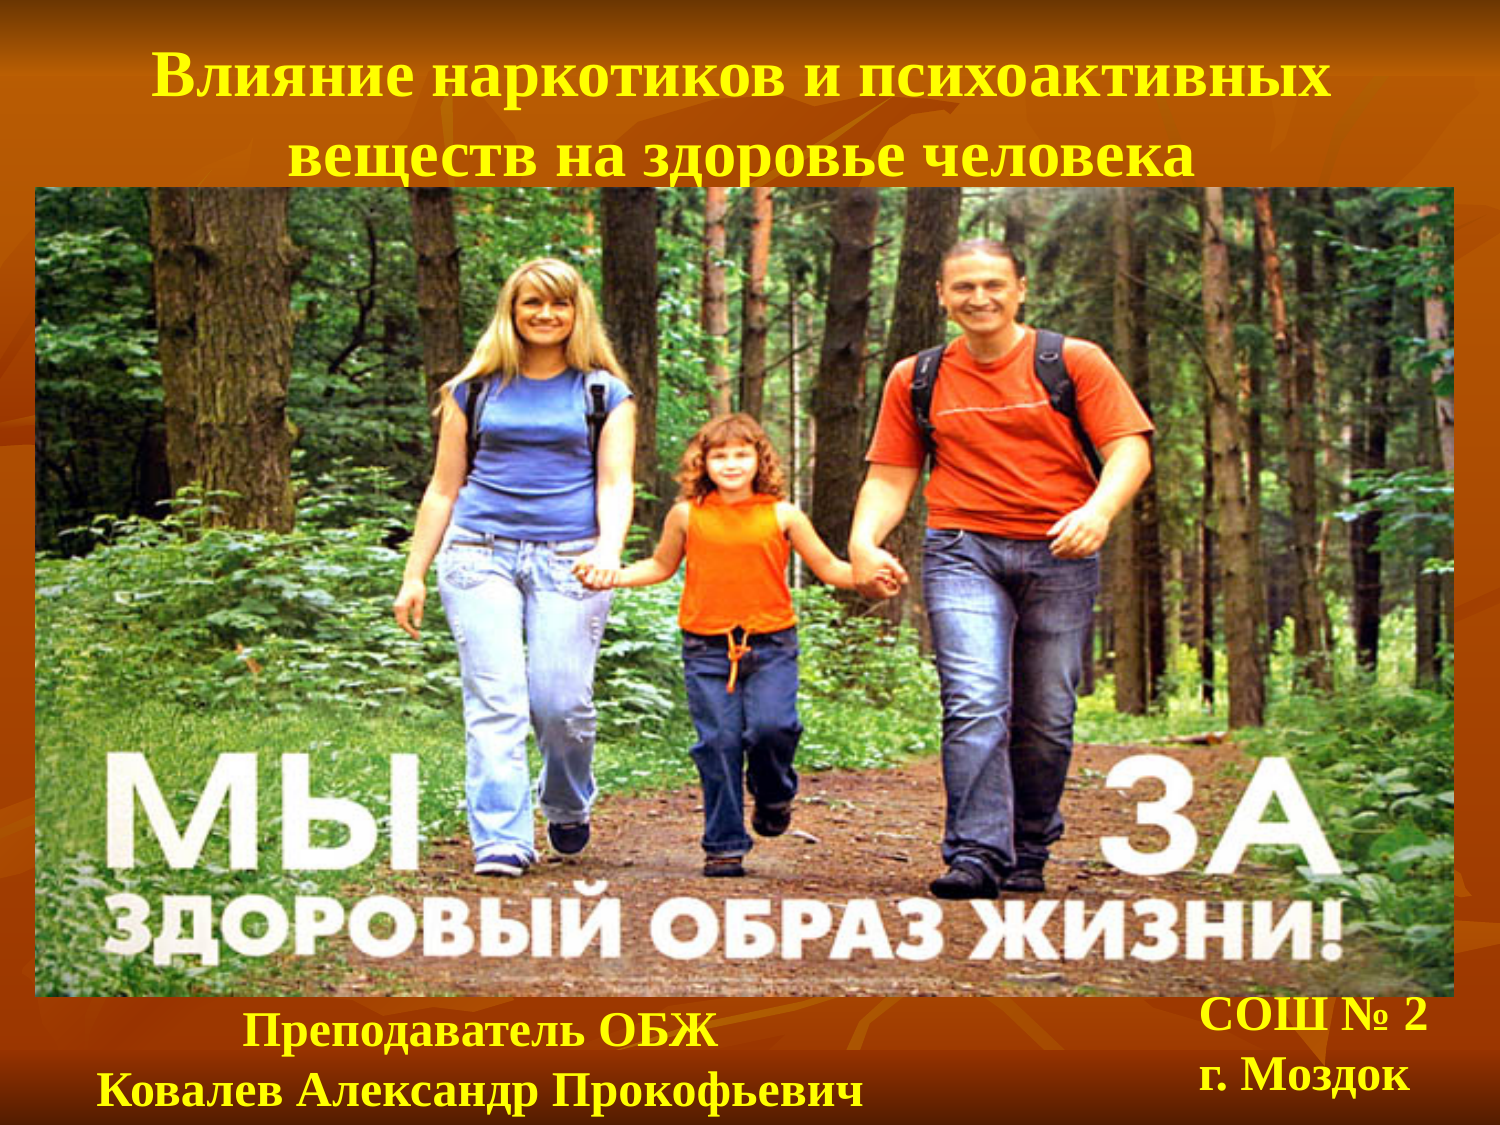

Влияние наркотиков и психоактивных веществ на здоровье человека
СОШ № 2
г. Моздок
Преподаватель ОБЖ
Ковалев Александр Прокофьевич